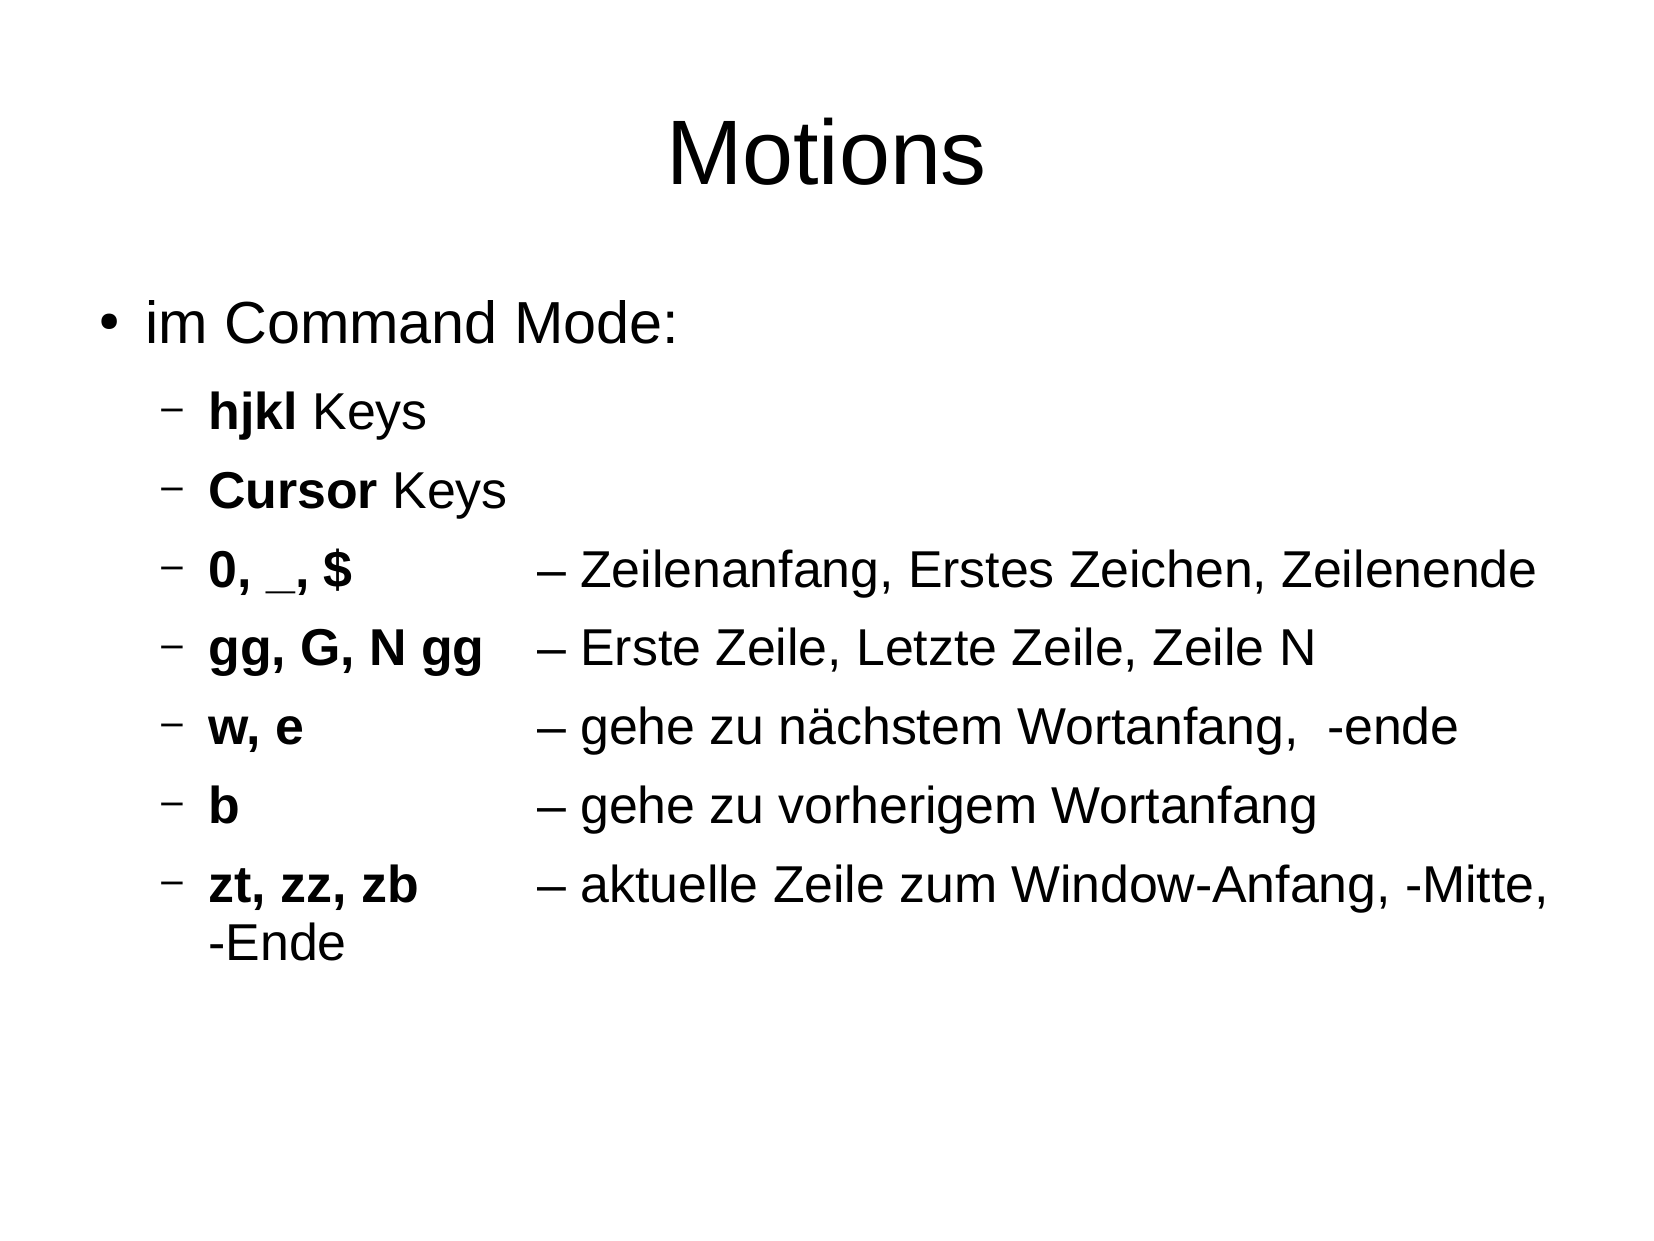

# Motions
im Command Mode:
hjkl Keys
Cursor Keys
0, _, $ 			 		– Zeilenanfang, Erstes Zeichen, Zeilenende
gg, G, N gg 	– Erste Zeile, Letzte Zeile, Zeile N
w, e 		– gehe zu nächstem Wortanfang, -ende
b 	– gehe zu vorherigem Wortanfang
zt, zz, zb 		– aktuelle Zeile zum Window-Anfang, -Mitte, -Ende